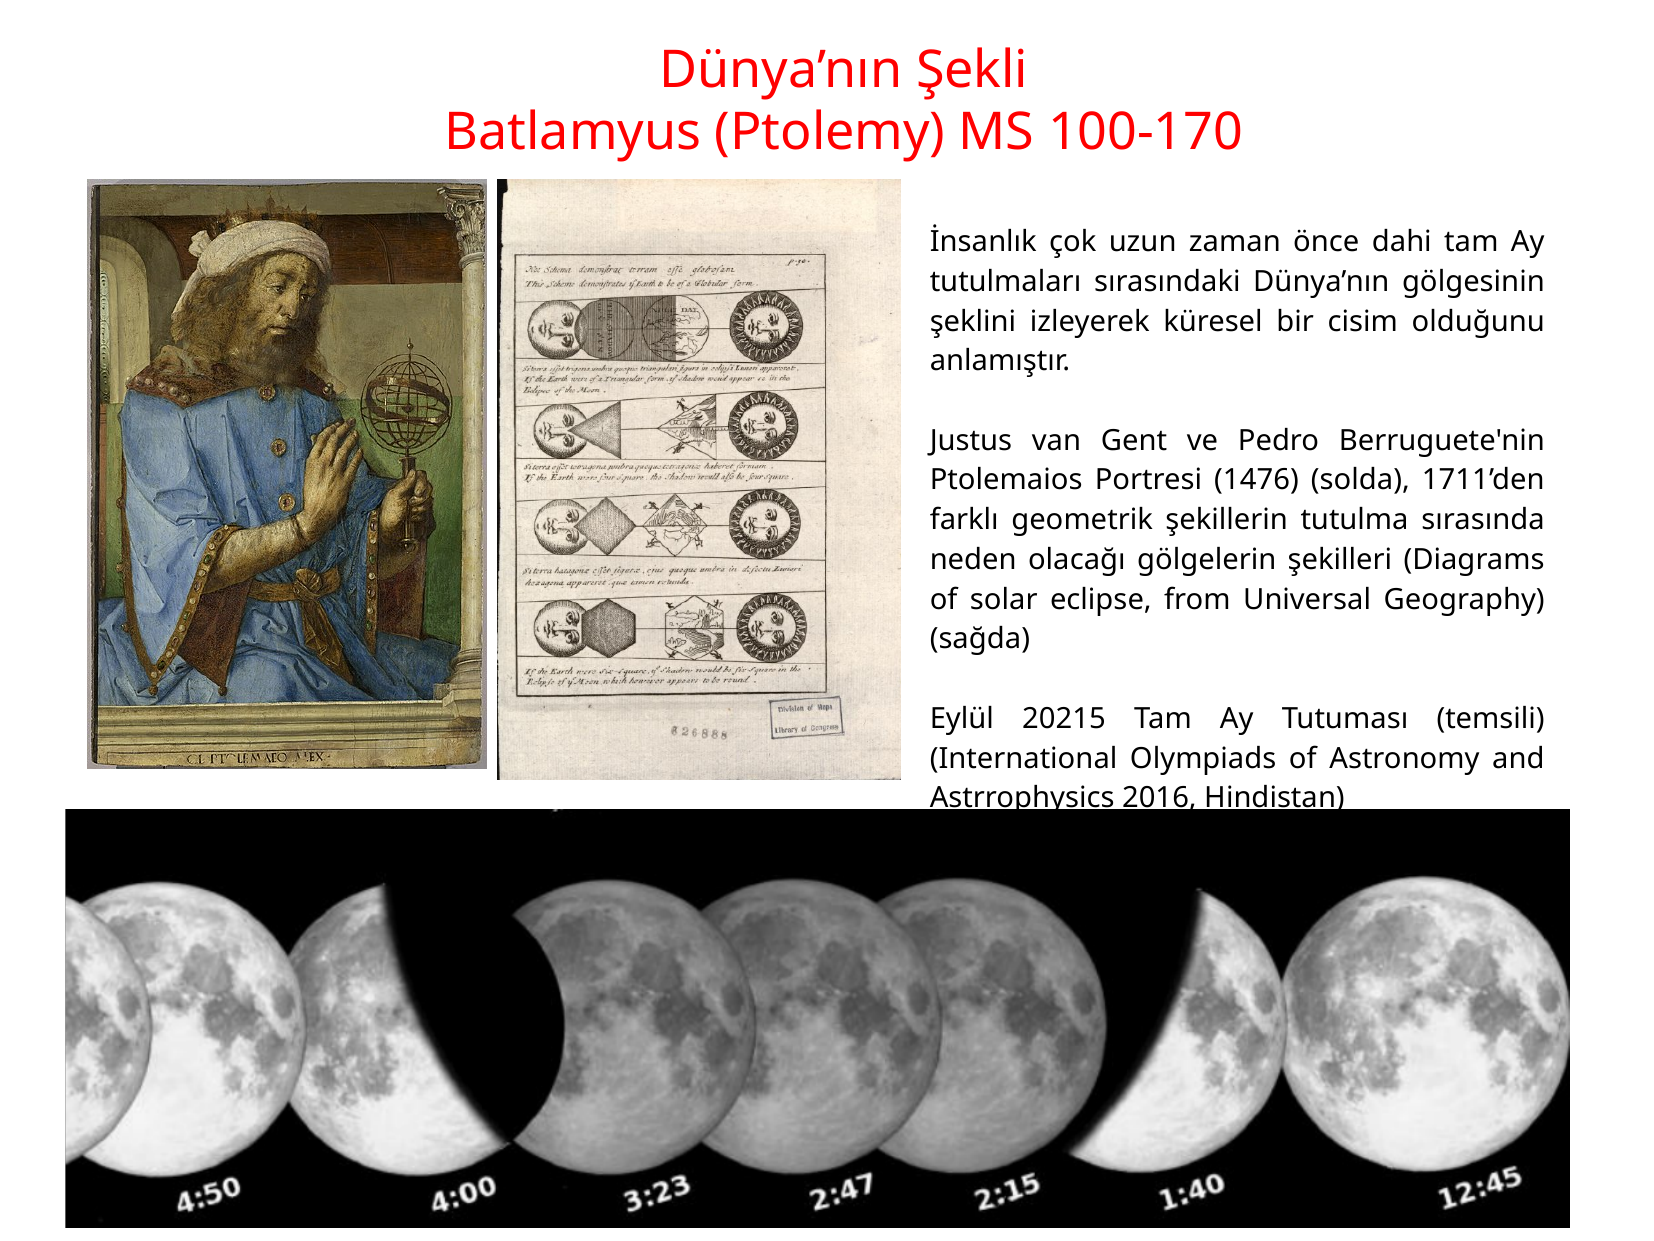

# Dünya’nın Şekli Batlamyus (Ptolemy) MS 100-170
İnsanlık çok uzun zaman önce dahi tam Ay tutulmaları sırasındaki Dünya’nın gölgesinin şeklini izleyerek küresel bir cisim olduğunu anlamıştır.
Justus van Gent ve Pedro Berruguete'nin Ptolemaios Portresi (1476) (solda), 1711’den farklı geometrik şekillerin tutulma sırasında neden olacağı gölgelerin şekilleri (Diagrams of solar eclipse, from Universal Geography) (sağda)
Eylül 20215 Tam Ay Tutuması (temsili) (International Olympiads of Astronomy and Astrrophysics 2016, Hindistan)
At the day of the Summer Solstice, they measured the zenith distances of the Sun from the meridian of two observers in two different locations.